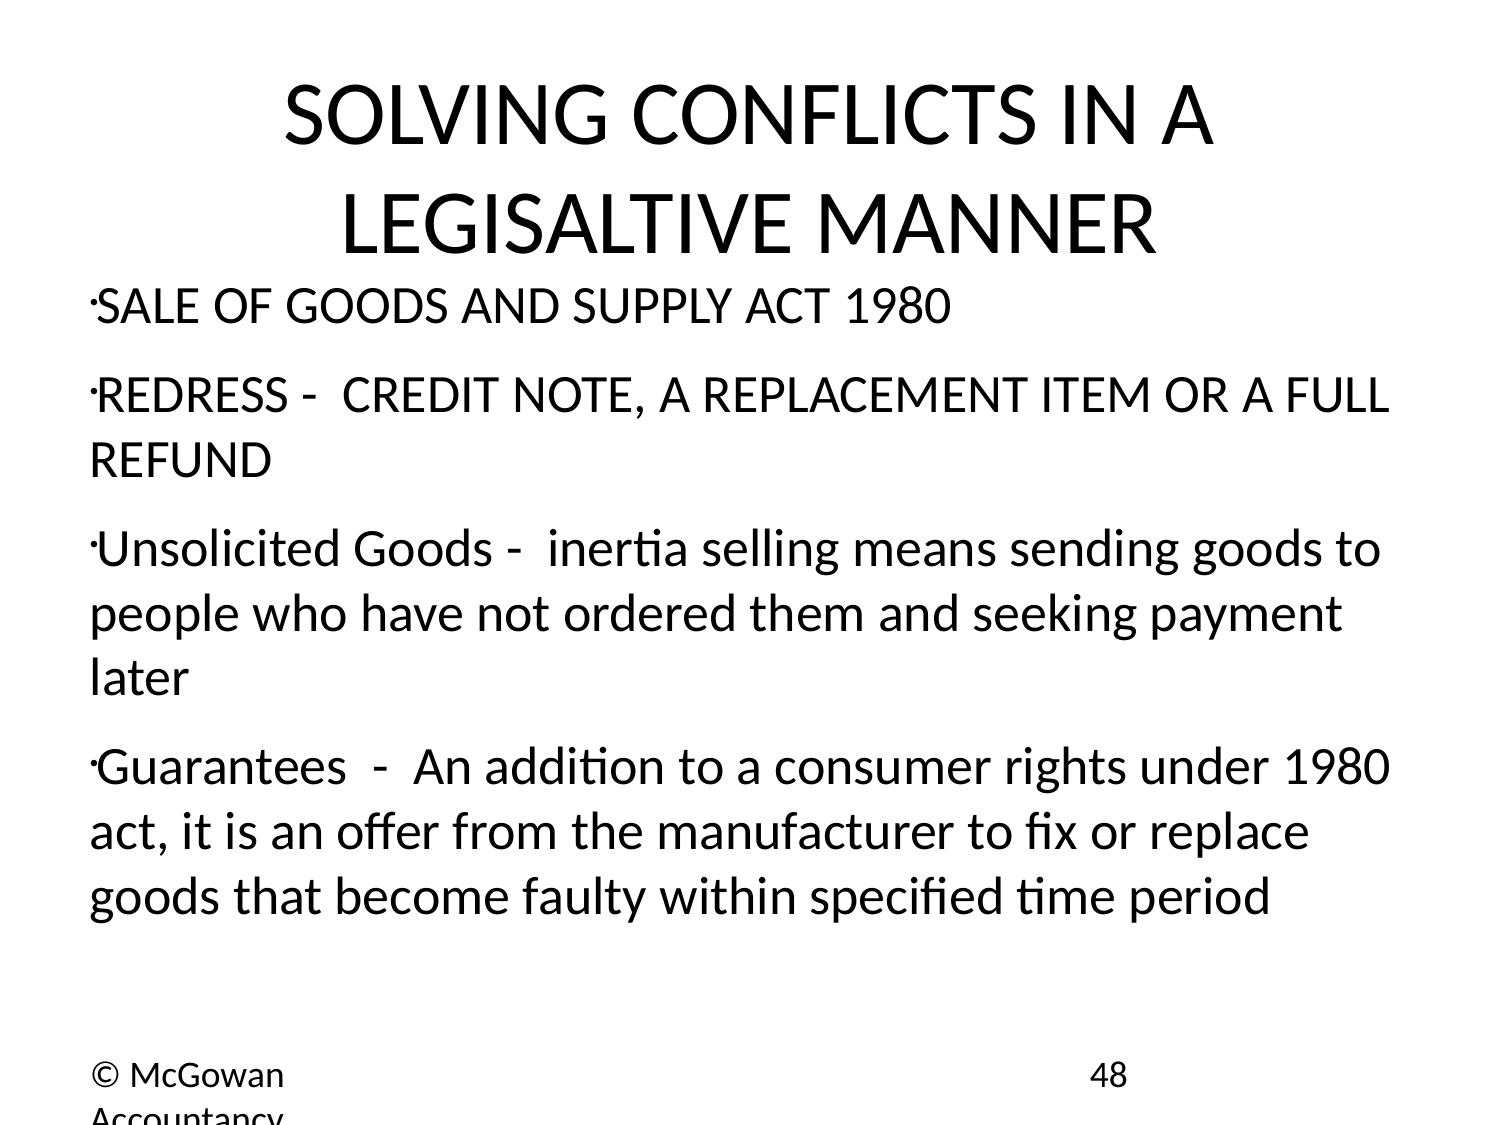

# SOLVING CONFLICTS IN A LEGISALTIVE MANNER
SALE OF GOODS AND SUPPLY ACT 1980
REDRESS - CREDIT NOTE, A REPLACEMENT ITEM OR A FULL REFUND
Unsolicited Goods - inertia selling means sending goods to people who have not ordered them and seeking payment later
Guarantees - An addition to a consumer rights under 1980 act, it is an offer from the manufacturer to fix or replace goods that become faulty within specified time period
© McGowan Accountancy Services
48